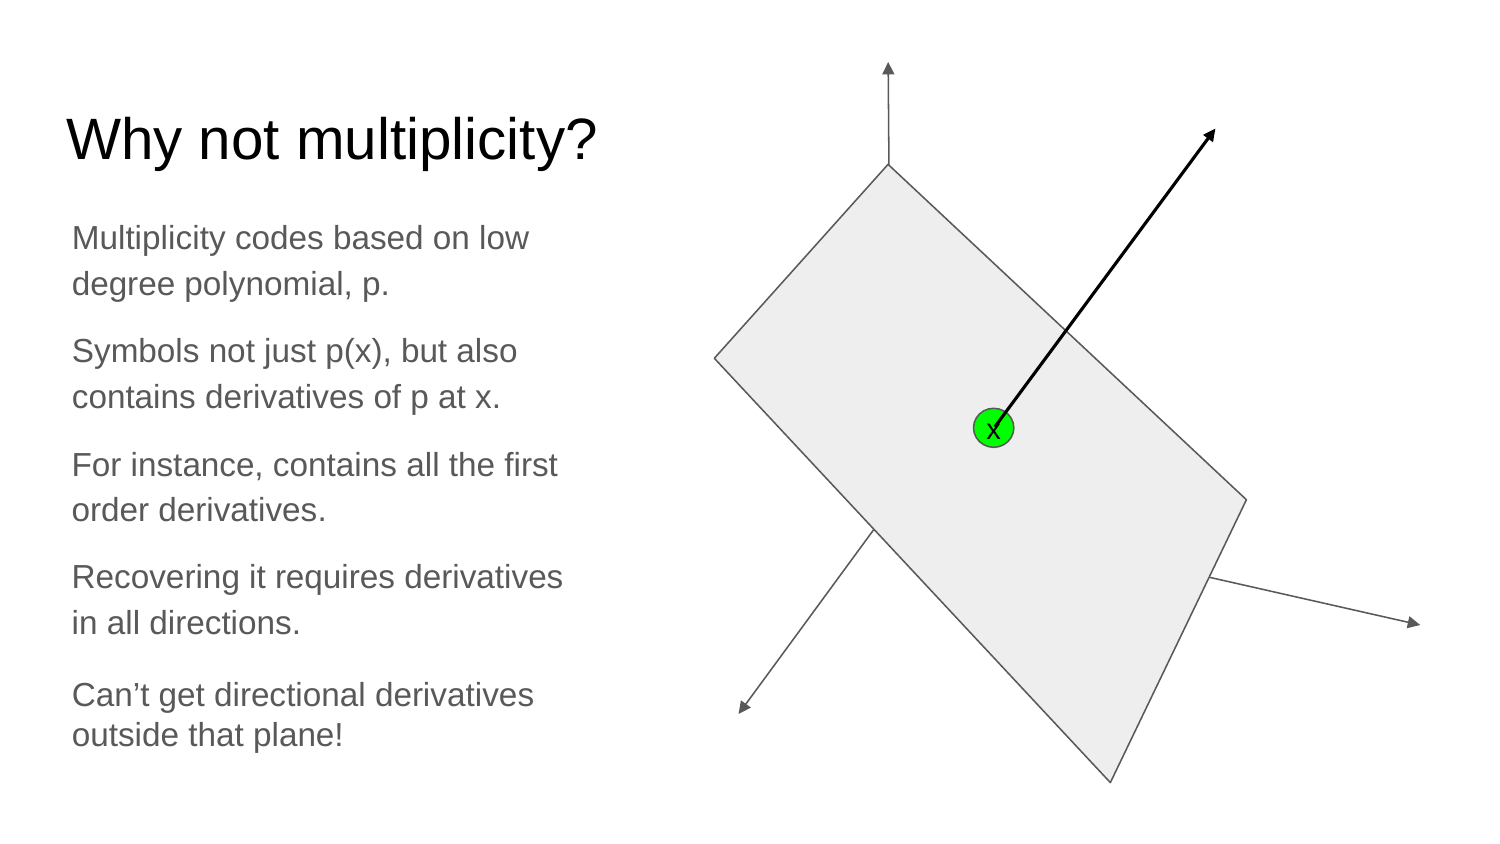

# Why not multiplicity?
Multiplicity codes based on low degree polynomial, p.
Symbols not just p(x), but also contains derivatives of p at x.
x
For instance, contains all the first order derivatives.
Recovering it requires derivatives in all directions.
Can’t get directional derivatives outside that plane!